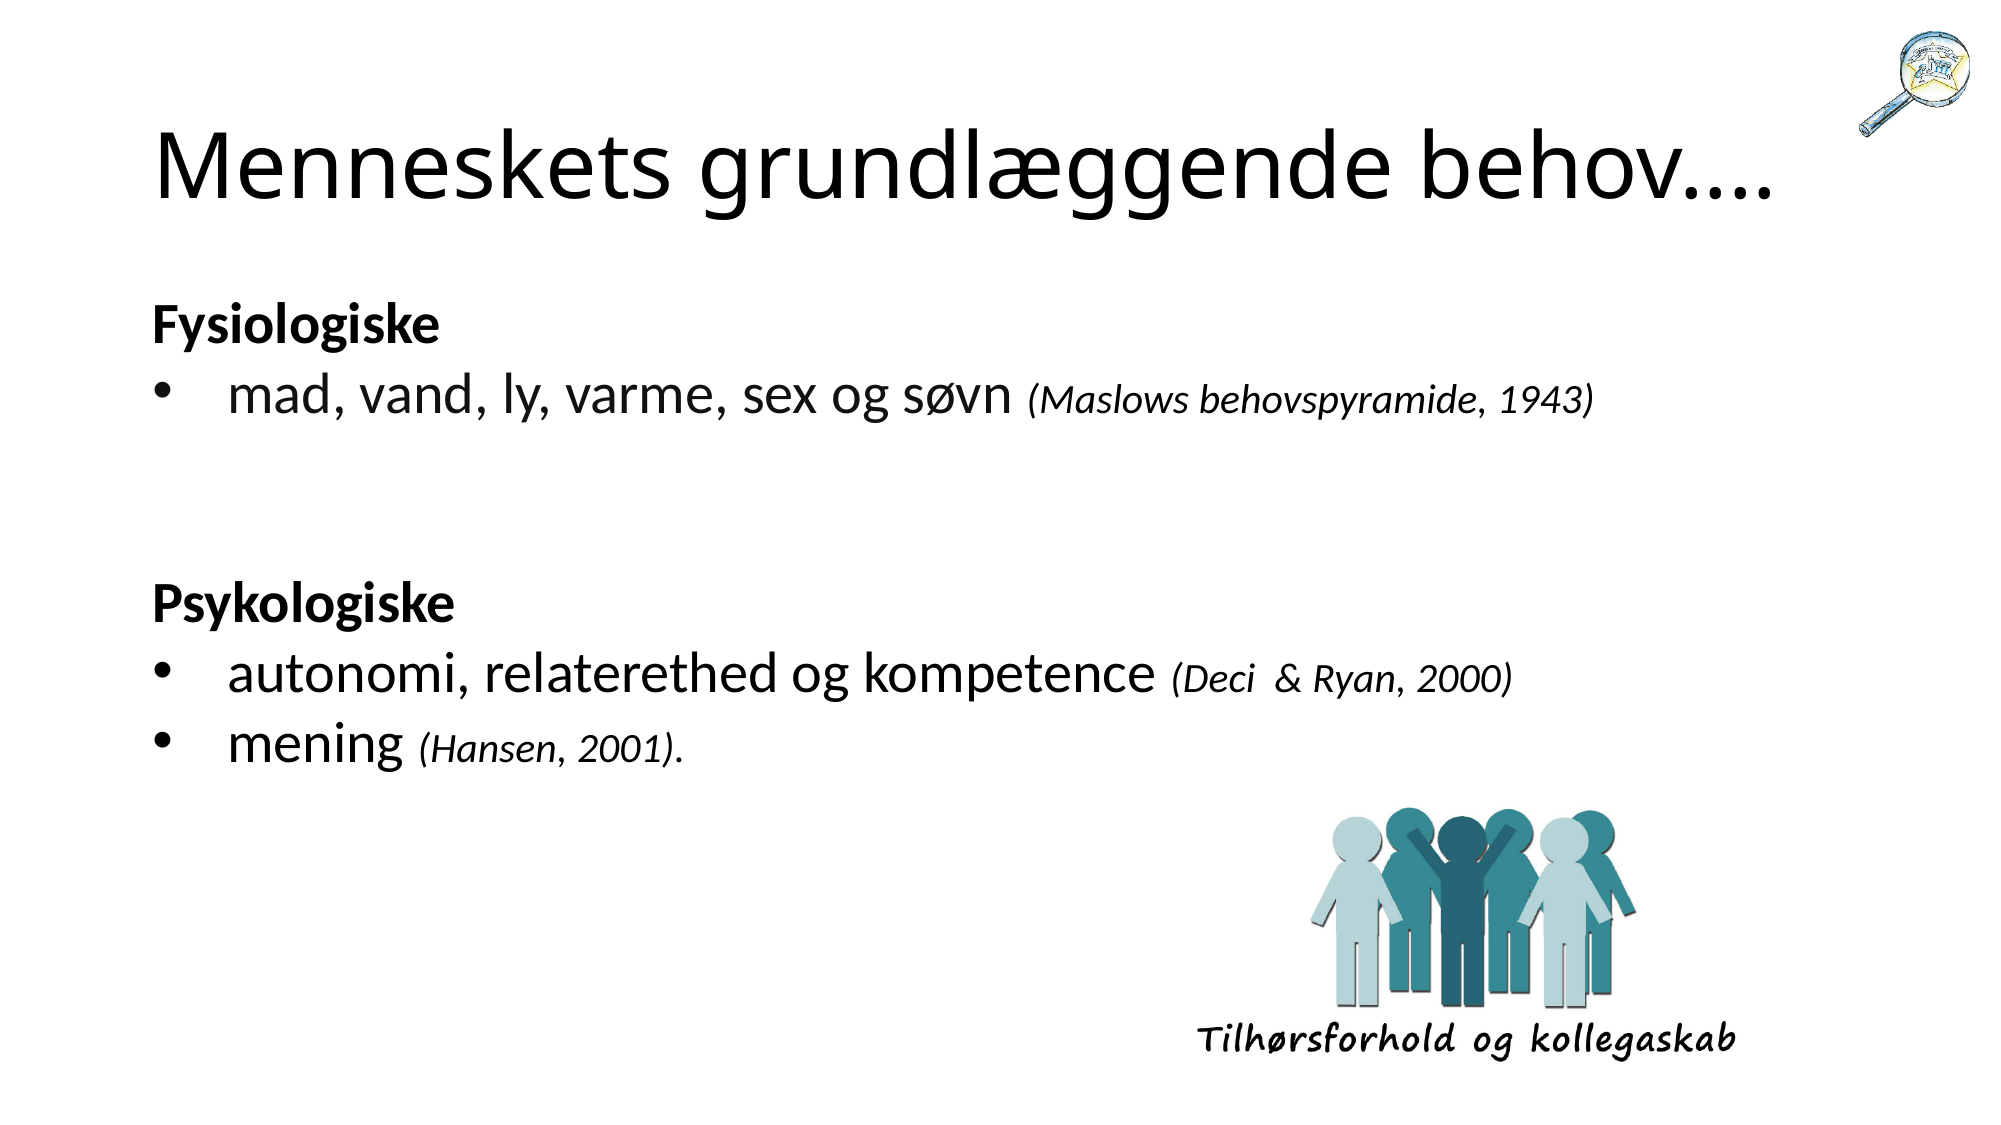

# Menneskets grundlæggende behov....
Fysiologiske
mad, vand, ly, varme, sex og søvn (Maslows behovspyramide, 1943)
Psykologiske
autonomi, relaterethed og kompetence (Deci  & Ryan, 2000)
mening (Hansen, 2001).